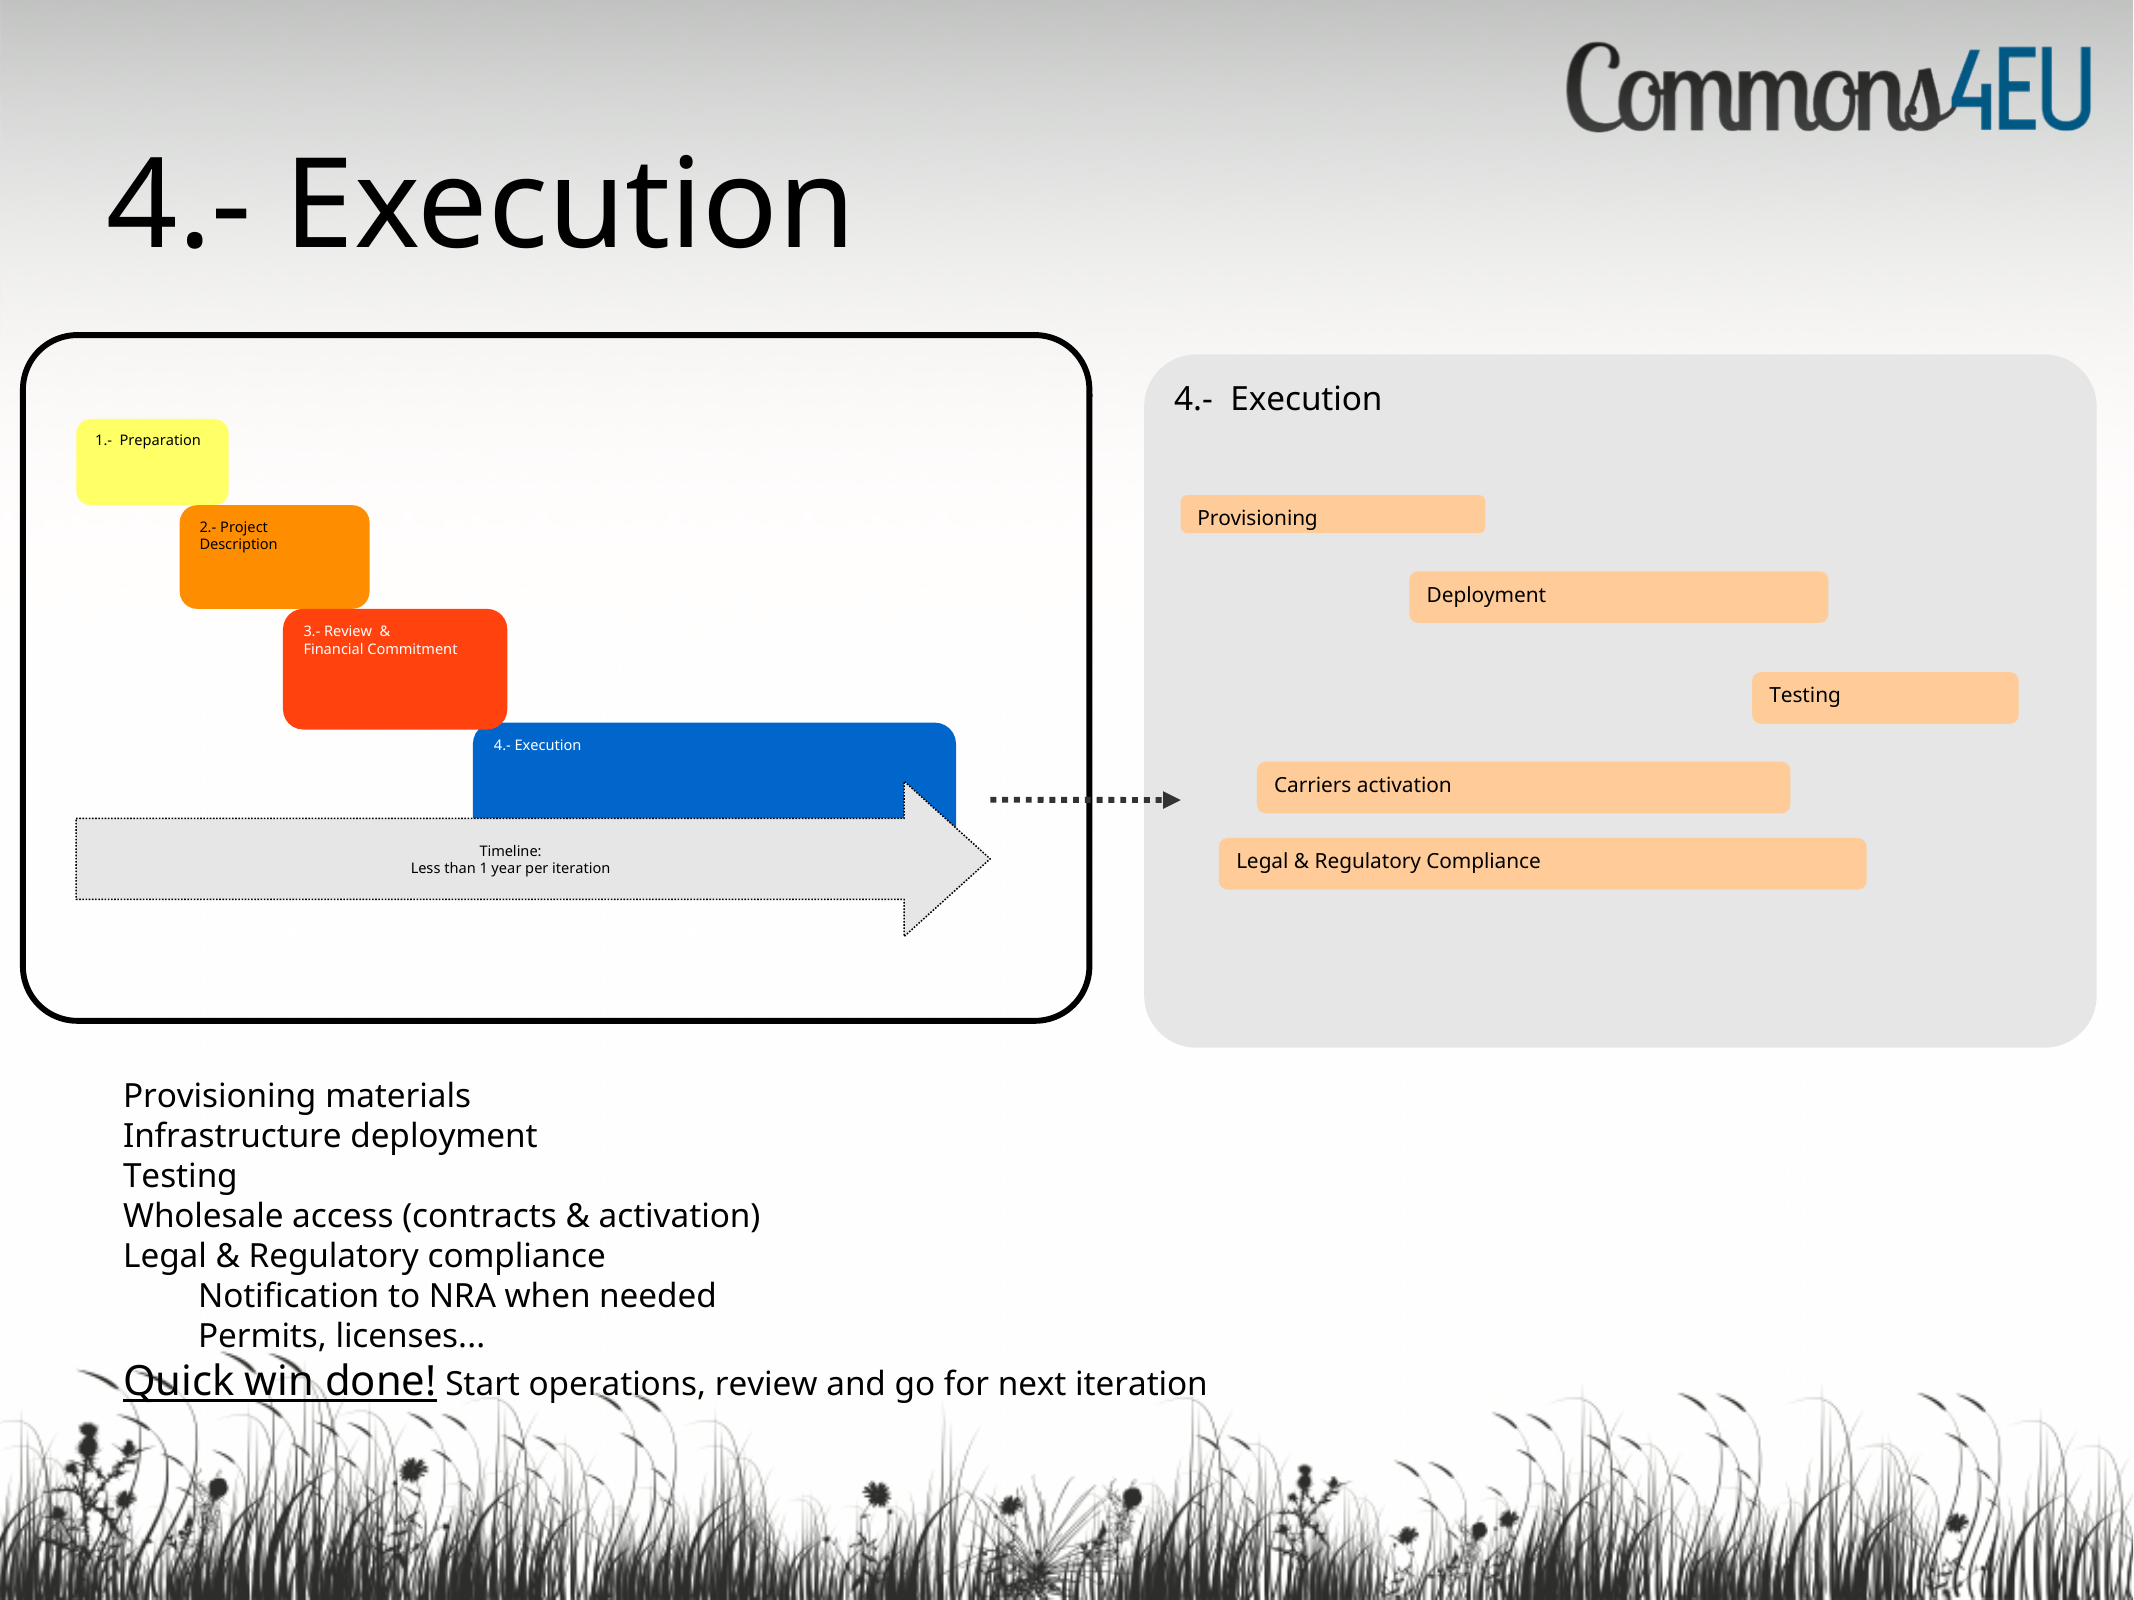

# 4.- Execution
4.- Execution
1.- Preparation
Provisioning
2.- Project Description
Deployment
3.- Review &
Financial Commitment
Testing
4.- Execution
Carriers activation
Timeline:
Less than 1 year per iteration
Legal & Regulatory Compliance
Provisioning materials
Infrastructure deployment
Testing
Wholesale access (contracts & activation)
Legal & Regulatory compliance
Notification to NRA when needed
Permits, licenses...
Quick win done! Start operations, review and go for next iteration